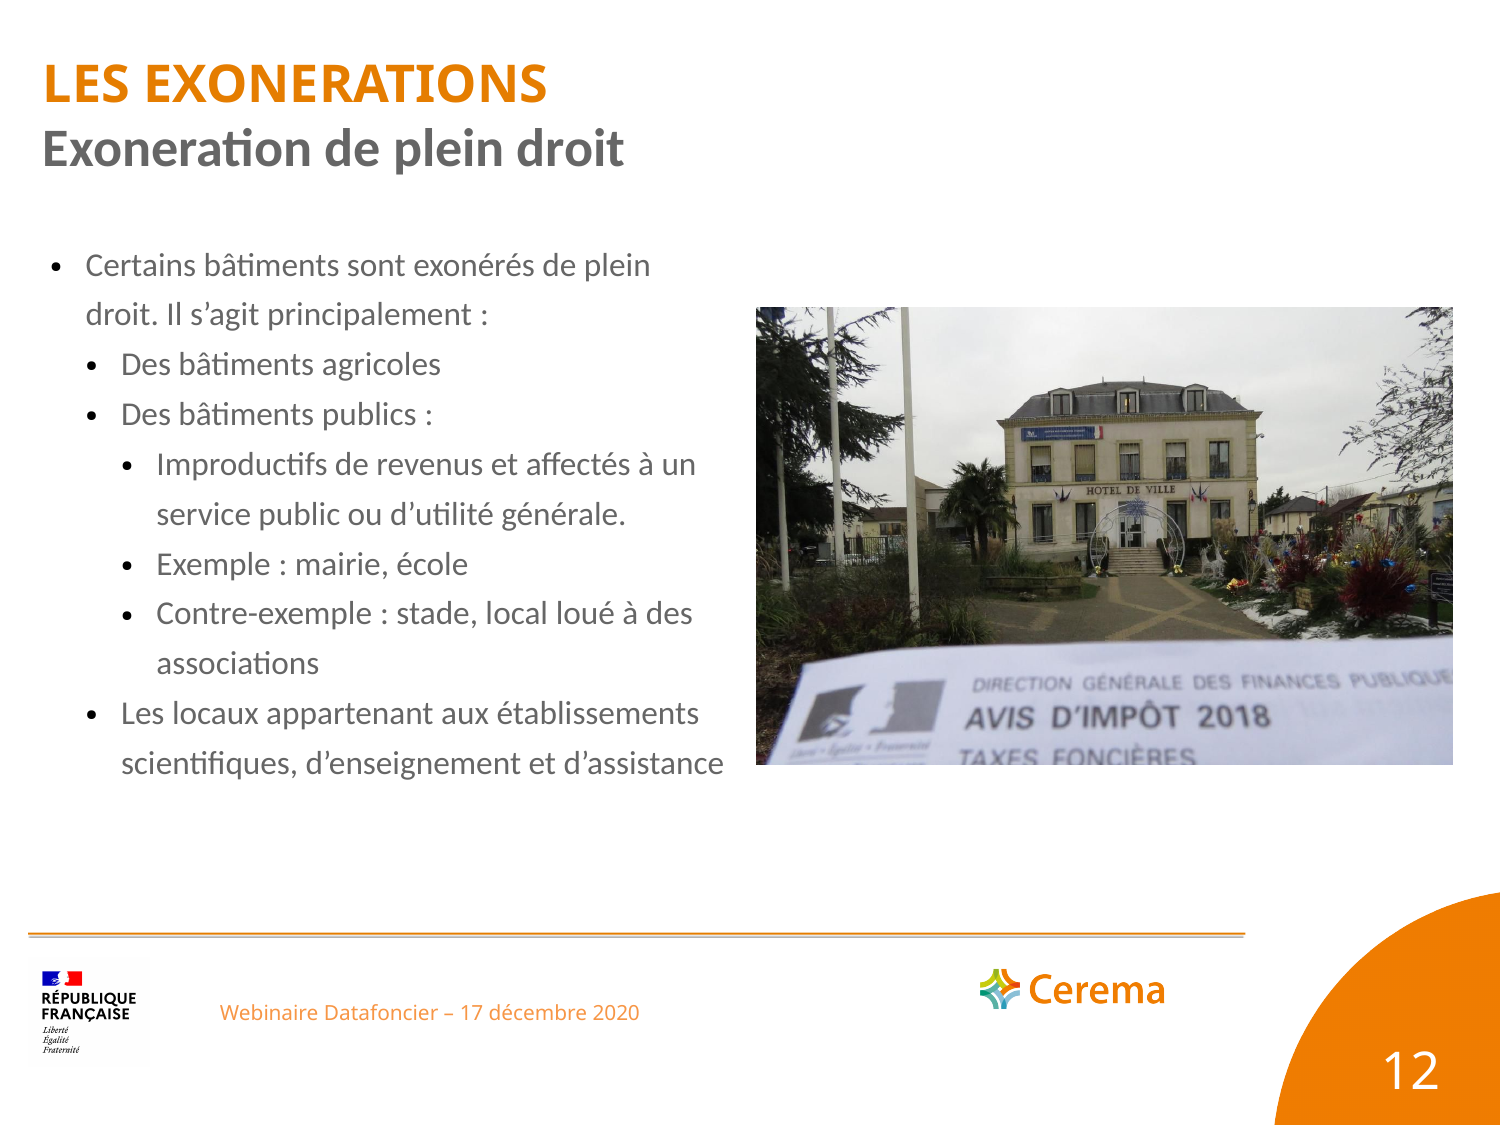

Les exonerations
Exoneration de plein droit
Certains bâtiments sont exonérés de plein droit. Il s’agit principalement :
Des bâtiments agricoles
Des bâtiments publics :
Improductifs de revenus et affectés à un service public ou d’utilité générale.
Exemple : mairie, école
Contre-exemple : stade, local loué à des associations
Les locaux appartenant aux établissements scientifiques, d’enseignement et d’assistance
Webinaire Datafoncier – 17 décembre 2020